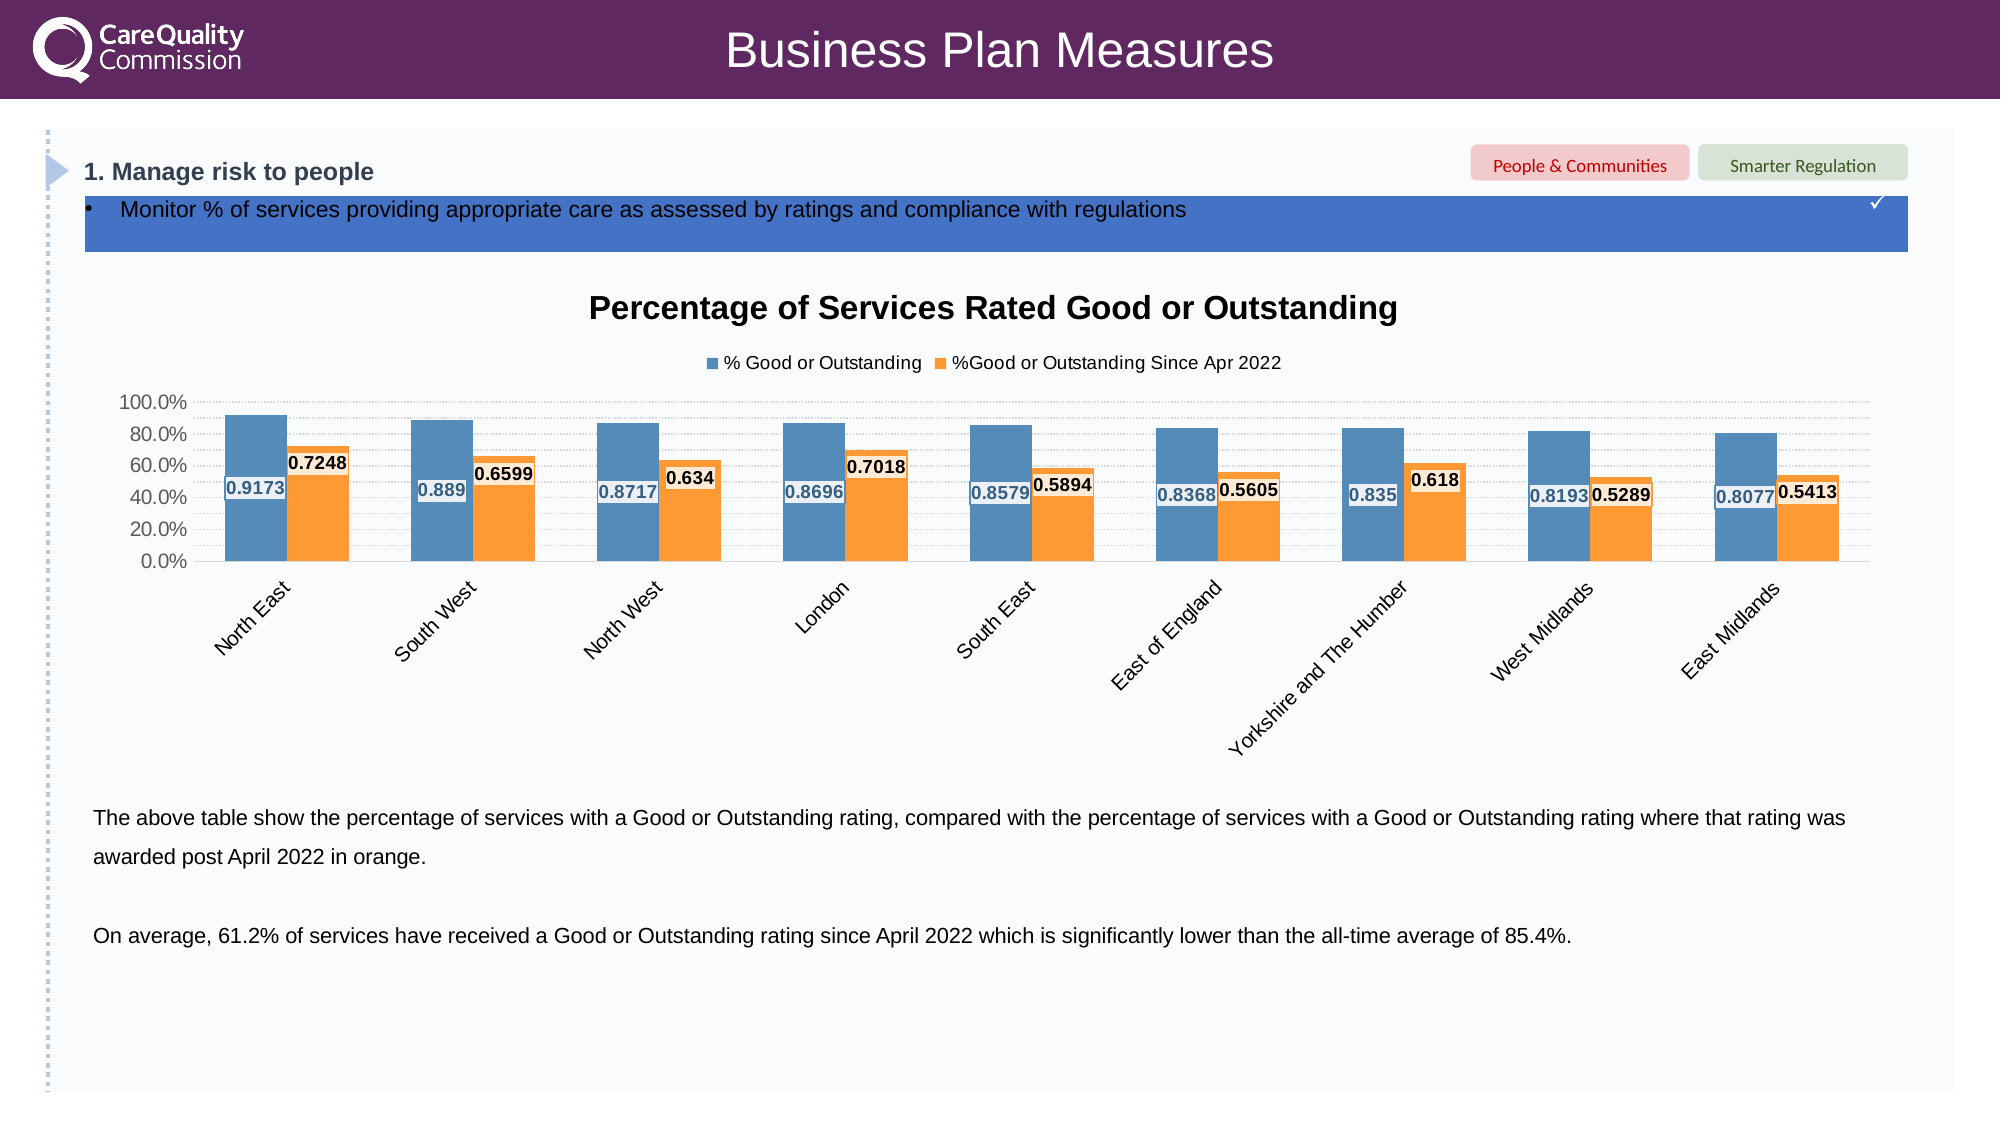

Business Plan Measures
Smarter Regulation
People & Communities
1. Manage risk to people
| Monitor % of services providing appropriate care as assessed by ratings and compliance with regulations |  |
| --- | --- |
### Chart: Percentage of Services Rated Good or Outstanding
| Category | % Good or Outstanding | %Good or Outstanding Since Apr 2022 |
|---|---|---|
| North East | 0.9173 | 0.7248 |
| South West | 0.889 | 0.6599 |
| North West | 0.8717 | 0.634 |
| London | 0.8696 | 0.7018 |
| South East | 0.8579 | 0.5894 |
| East of England | 0.8368 | 0.5605 |
| Yorkshire and The Humber | 0.835 | 0.618 |
| West Midlands | 0.8193 | 0.5289 |
| East Midlands | 0.8077 | 0.5413 |The above table show the percentage of services with a Good or Outstanding rating, compared with the percentage of services with a Good or Outstanding rating where that rating was awarded post April 2022 in orange.
On average, 61.2% of services have received a Good or Outstanding rating since April 2022 which is significantly lower than the all-time average of 85.4%.